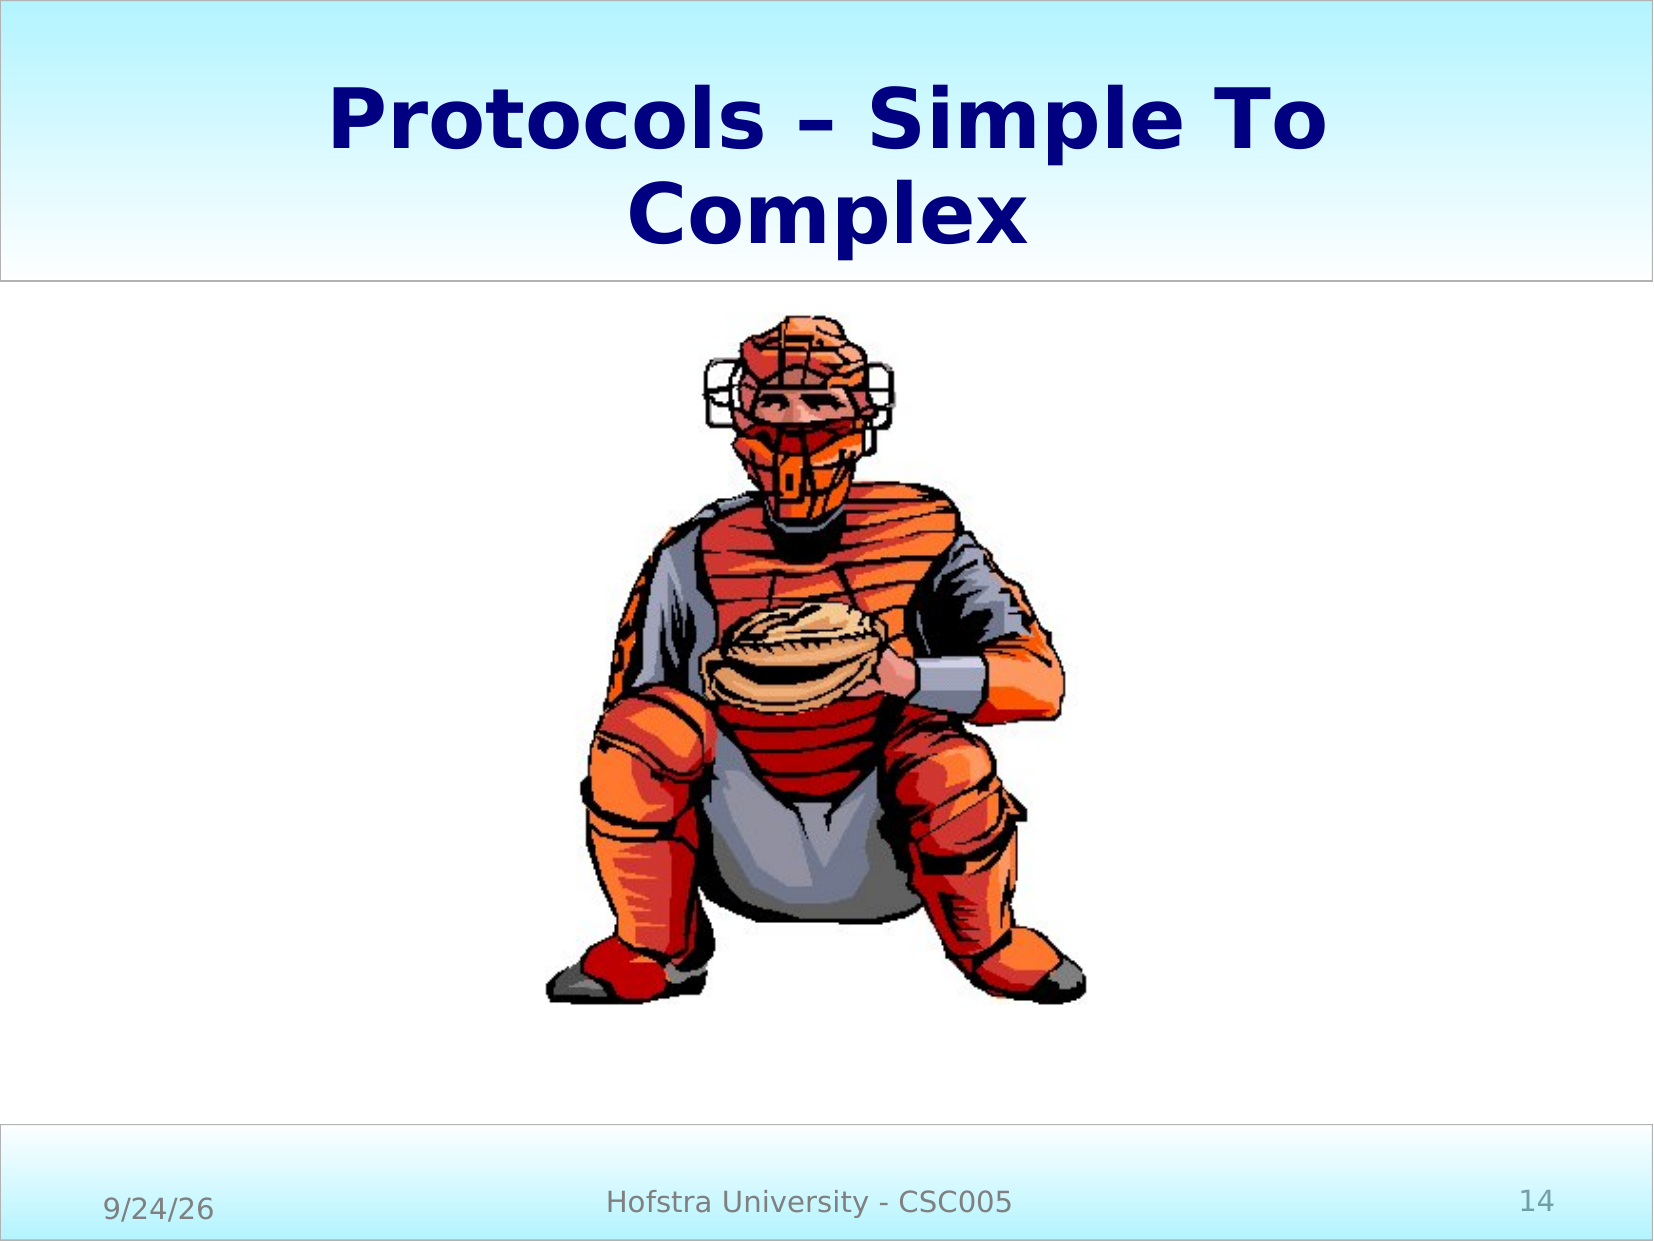

# Protocols – Simple To Complex
14
Hofstra University - CSC005